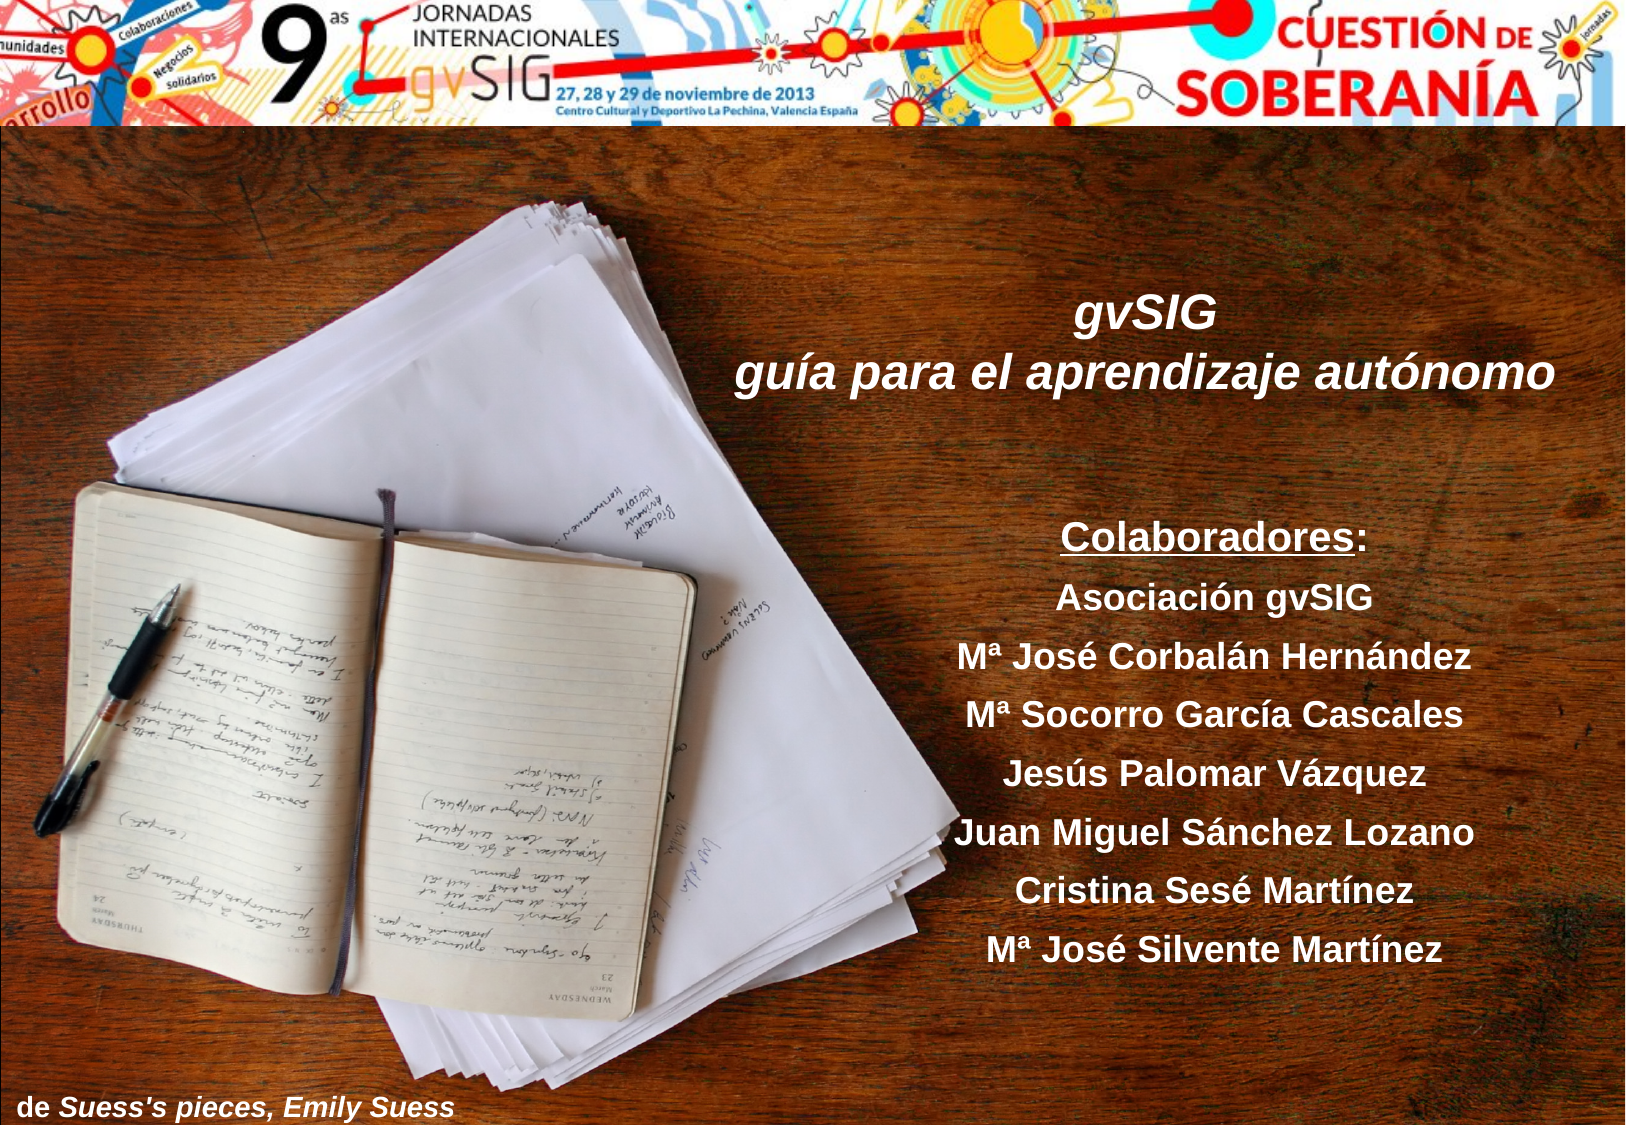

gvSIG
guía para el aprendizaje autónomo
Colaboradores:
Asociación gvSIG
Mª José Corbalán Hernández
Mª Socorro García Cascales
Jesús Palomar Vázquez
Juan Miguel Sánchez Lozano
Cristina Sesé Martínez
Mª José Silvente Martínez
de Suess's pieces, Emily Suess